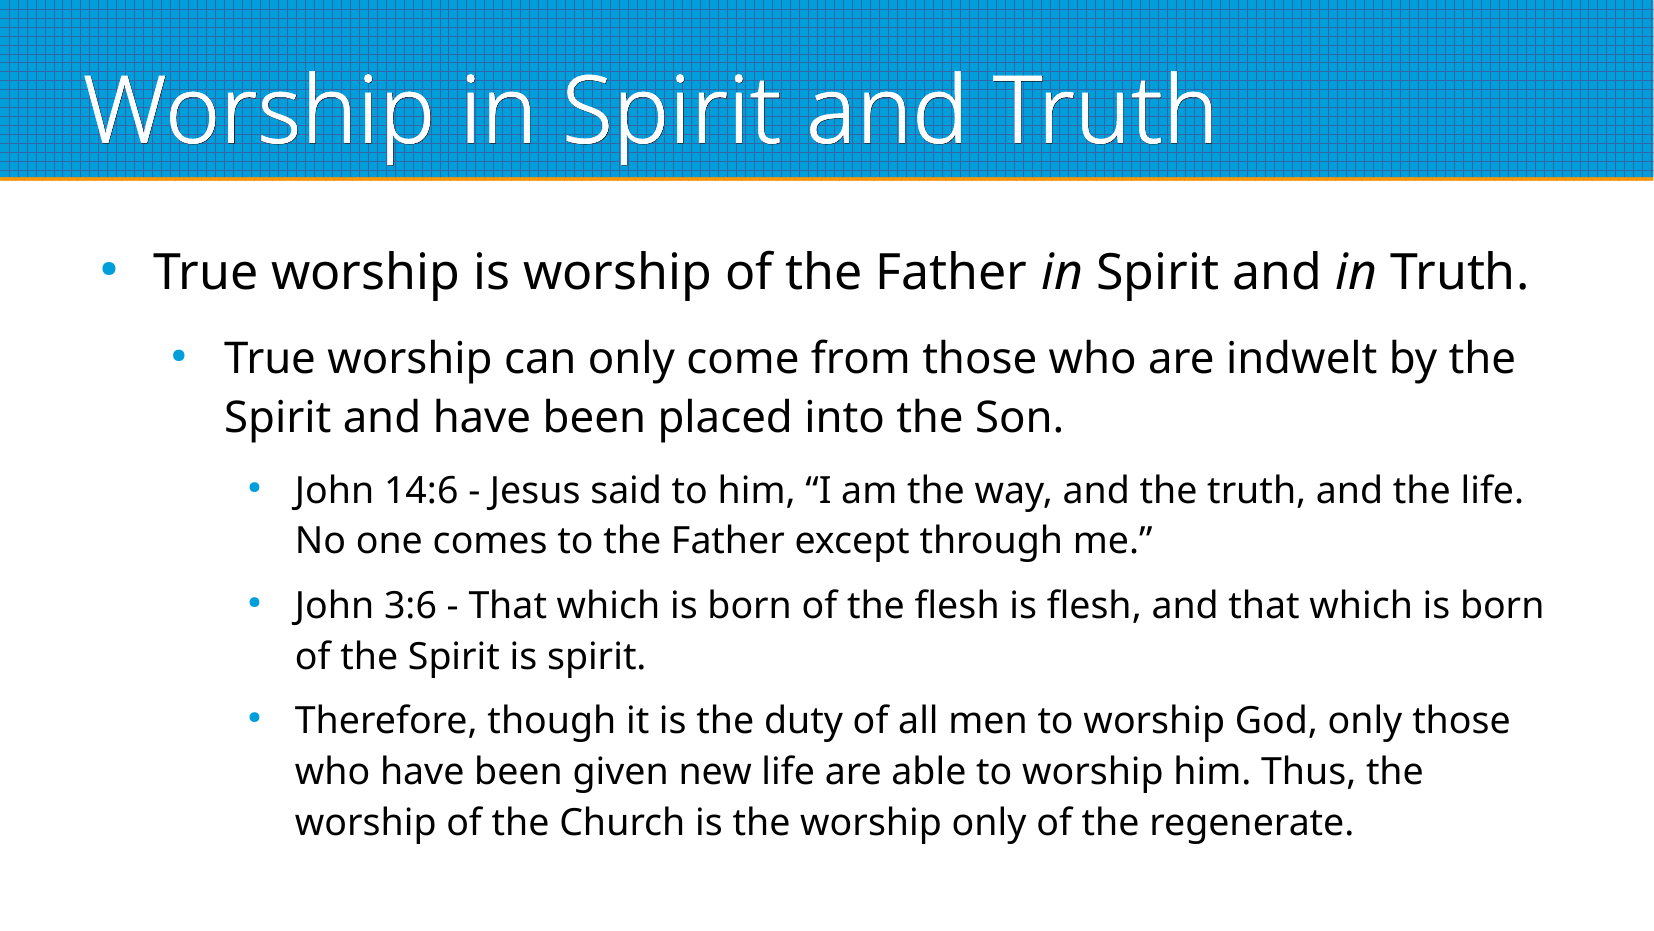

# Worship in Spirit and Truth
True worship is worship of the Father in Spirit and in Truth.
True worship can only come from those who are indwelt by the Spirit and have been placed into the Son.
John 14:6 - Jesus said to him, “I am the way, and the truth, and the life. No one comes to the Father except through me.”
John 3:6 - That which is born of the flesh is flesh, and that which is born of the Spirit is spirit.
Therefore, though it is the duty of all men to worship God, only those who have been given new life are able to worship him. Thus, the worship of the Church is the worship only of the regenerate.